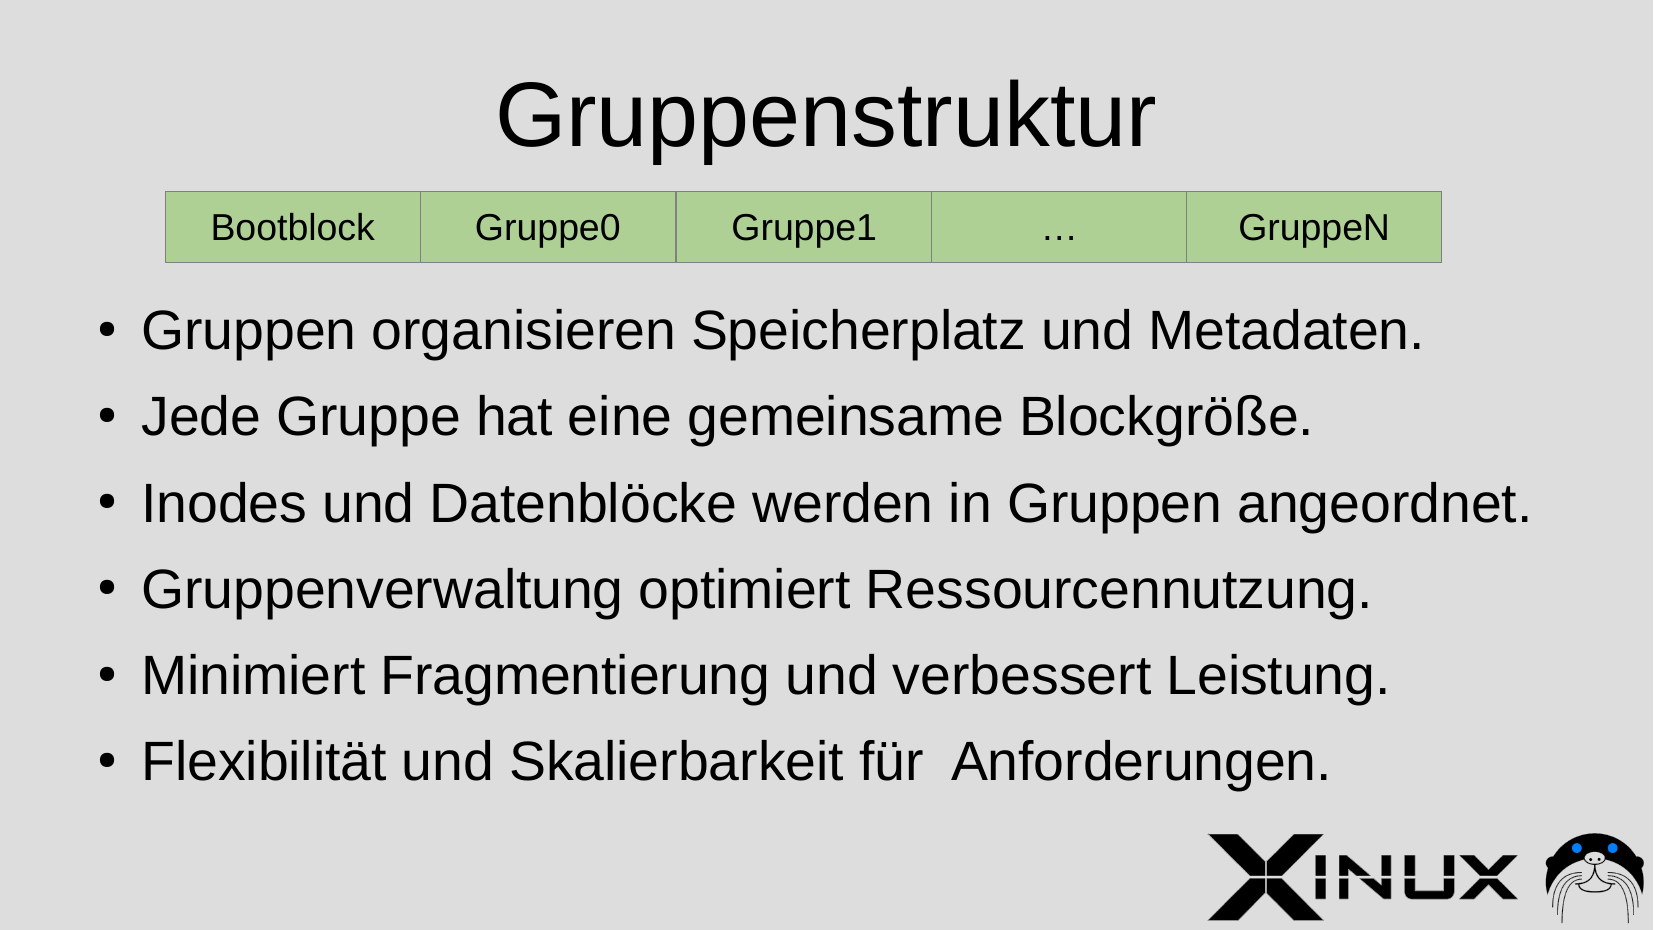

# Gruppenstruktur
Bootblock
Gruppe0
Gruppe1
…
GruppeN
Gruppen organisieren Speicherplatz und Metadaten.
Jede Gruppe hat eine gemeinsame Blockgröße.
Inodes und Datenblöcke werden in Gruppen angeordnet.
Gruppenverwaltung optimiert Ressourcennutzung.
Minimiert Fragmentierung und verbessert Leistung.
Flexibilität und Skalierbarkeit für Anforderungen.